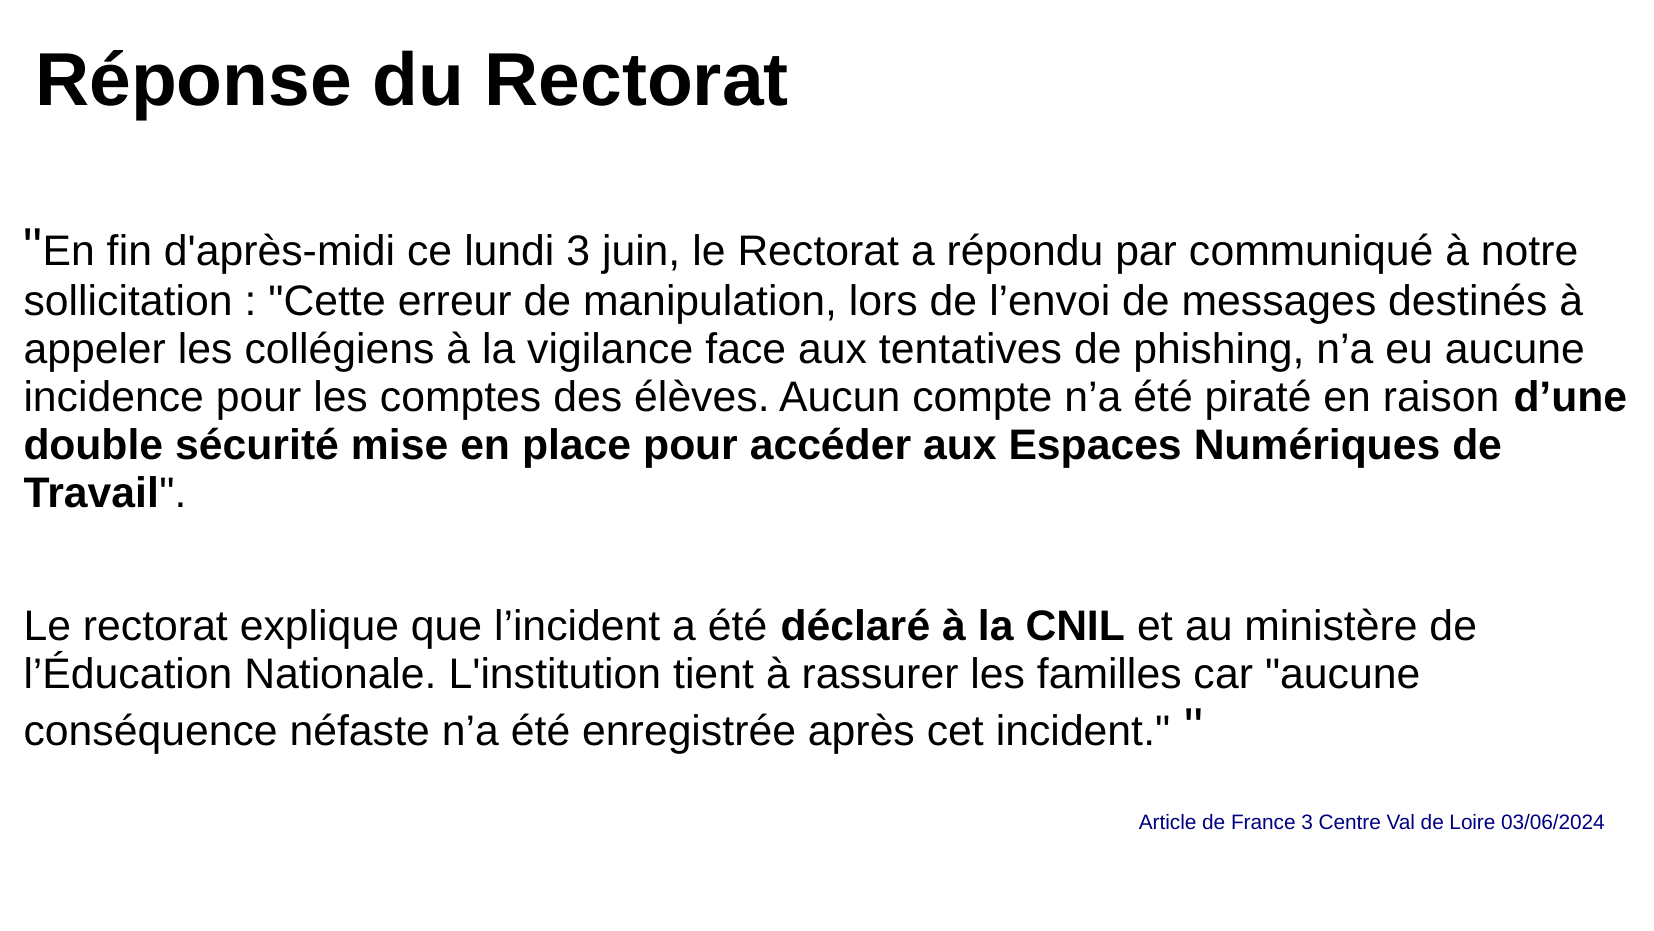

# Réponse du Rectorat
"En fin d'après-midi ce lundi 3 juin, le Rectorat a répondu par communiqué à notre sollicitation : "Cette erreur de manipulation, lors de l’envoi de messages destinés à appeler les collégiens à la vigilance face aux tentatives de phishing, n’a eu aucune incidence pour les comptes des élèves. Aucun compte n’a été piraté en raison d’une double sécurité mise en place pour accéder aux Espaces Numériques de Travail".
Le rectorat explique que l’incident a été déclaré à la CNIL et au ministère de l’Éducation Nationale. L'institution tient à rassurer les familles car "aucune conséquence néfaste n’a été enregistrée après cet incident." "
Article de France 3 Centre Val de Loire 03/06/2024